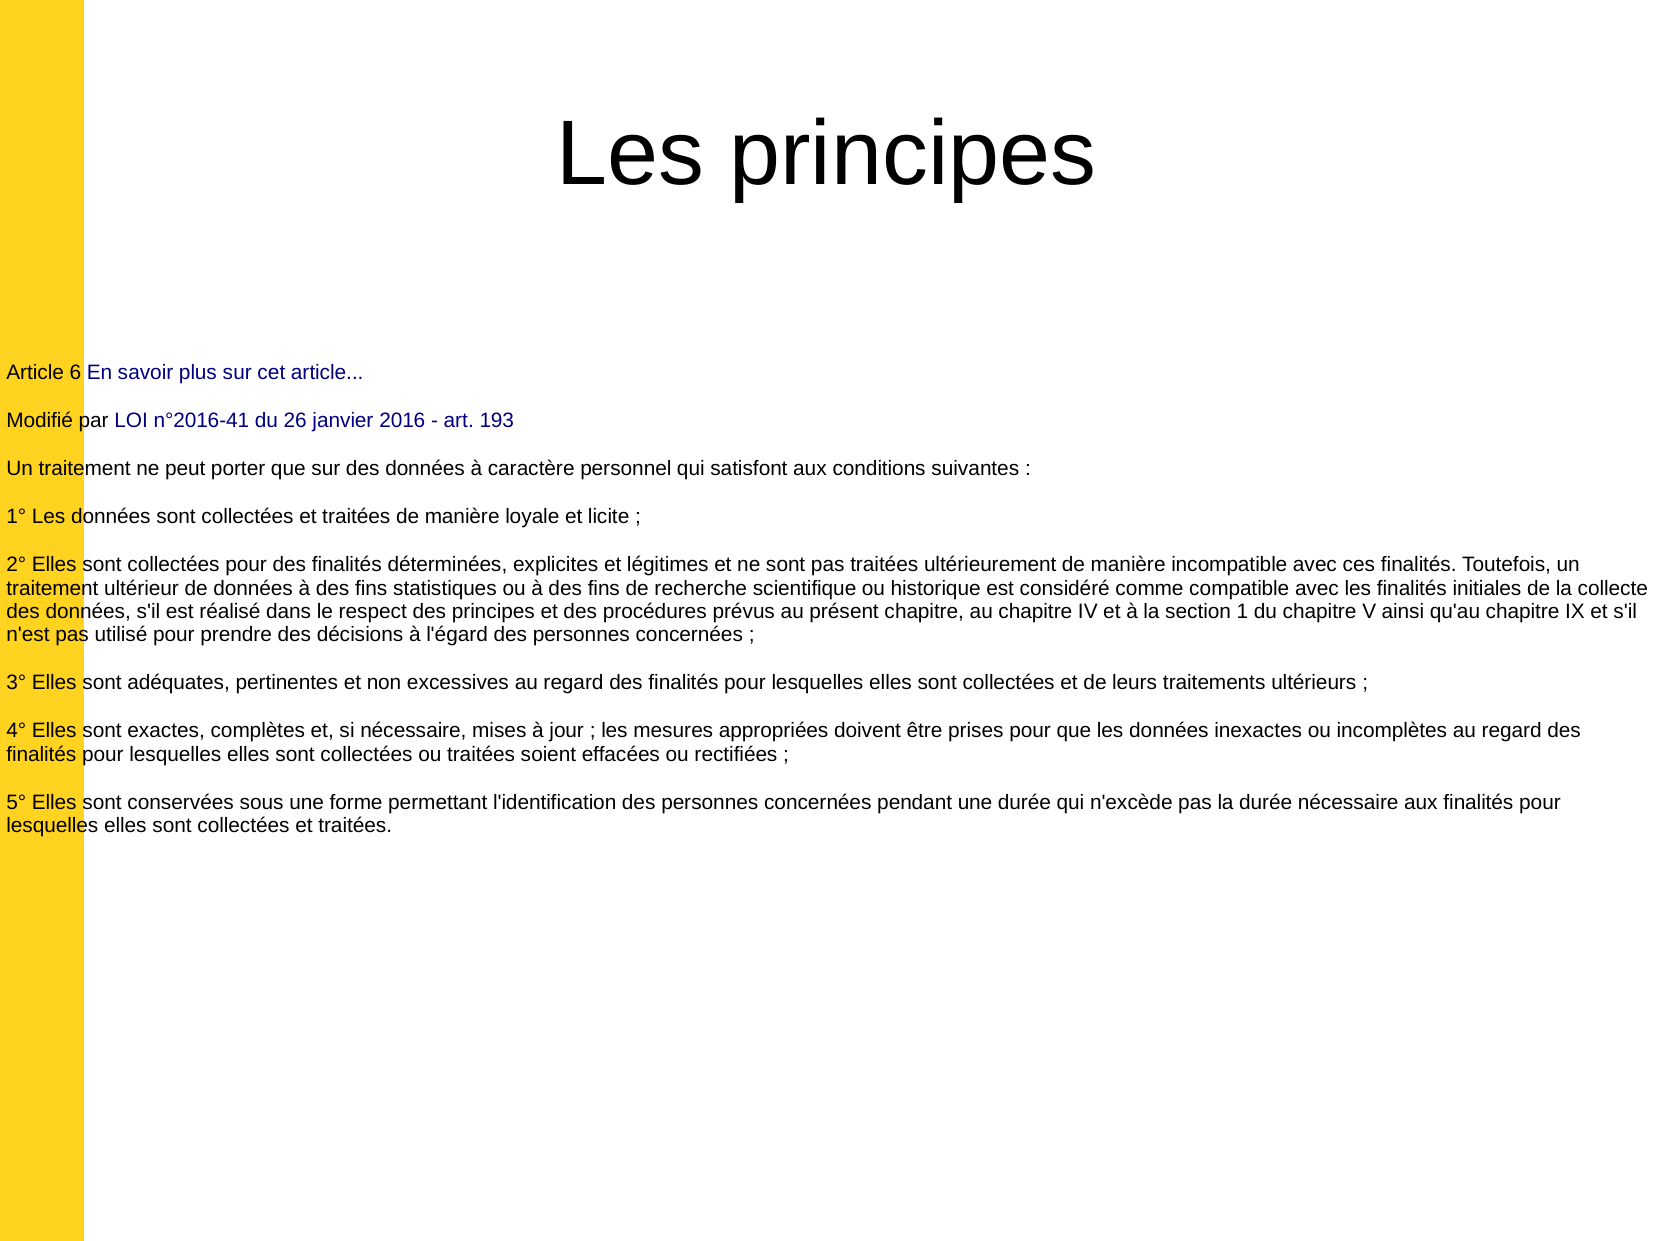

# Les principes
Article 6 En savoir plus sur cet article...
Modifié par LOI n°2016-41 du 26 janvier 2016 - art. 193
Un traitement ne peut porter que sur des données à caractère personnel qui satisfont aux conditions suivantes :
1° Les données sont collectées et traitées de manière loyale et licite ;
2° Elles sont collectées pour des finalités déterminées, explicites et légitimes et ne sont pas traitées ultérieurement de manière incompatible avec ces finalités. Toutefois, un traitement ultérieur de données à des fins statistiques ou à des fins de recherche scientifique ou historique est considéré comme compatible avec les finalités initiales de la collecte des données, s'il est réalisé dans le respect des principes et des procédures prévus au présent chapitre, au chapitre IV et à la section 1 du chapitre V ainsi qu'au chapitre IX et s'il n'est pas utilisé pour prendre des décisions à l'égard des personnes concernées ;
3° Elles sont adéquates, pertinentes et non excessives au regard des finalités pour lesquelles elles sont collectées et de leurs traitements ultérieurs ;
4° Elles sont exactes, complètes et, si nécessaire, mises à jour ; les mesures appropriées doivent être prises pour que les données inexactes ou incomplètes au regard des finalités pour lesquelles elles sont collectées ou traitées soient effacées ou rectifiées ;
5° Elles sont conservées sous une forme permettant l'identification des personnes concernées pendant une durée qui n'excède pas la durée nécessaire aux finalités pour lesquelles elles sont collectées et traitées.